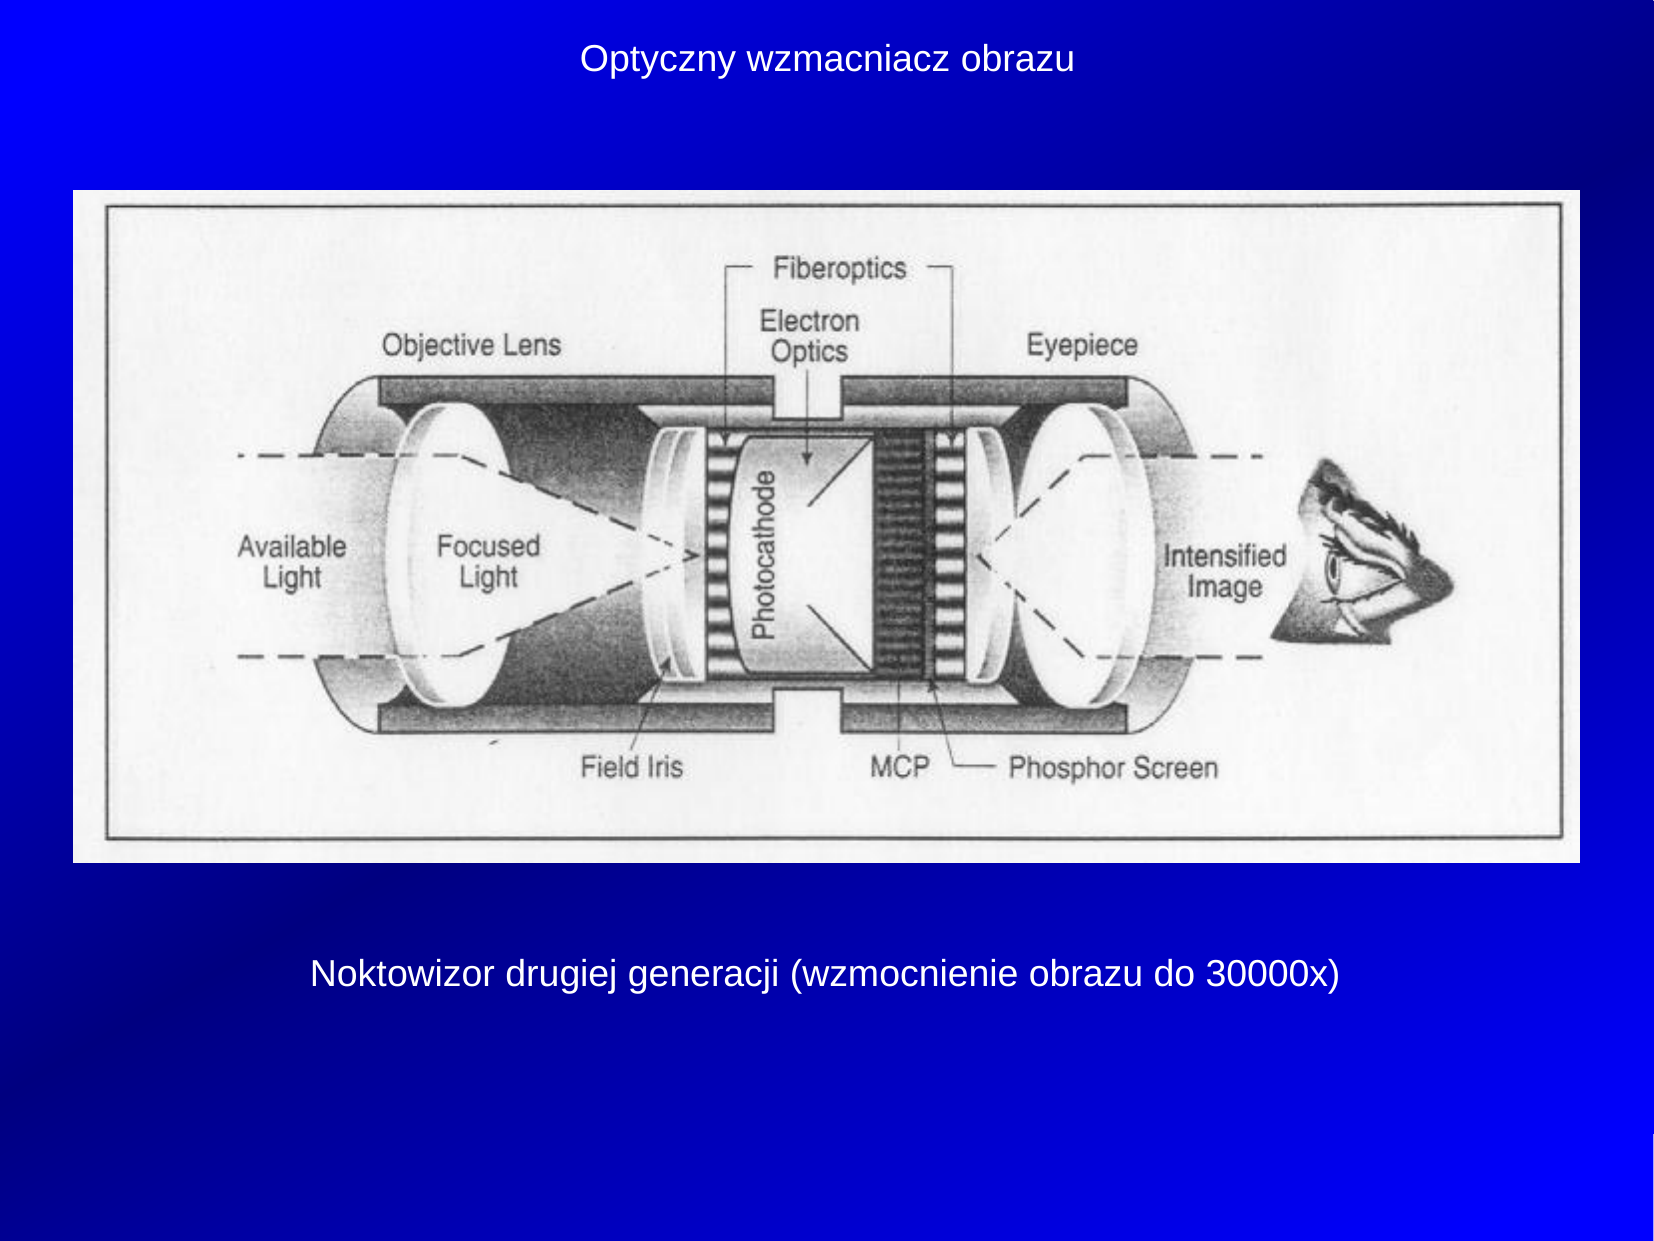

Optyczny wzmacniacz obrazu
Noktowizor drugiej generacji (wzmocnienie obrazu do 30000x)